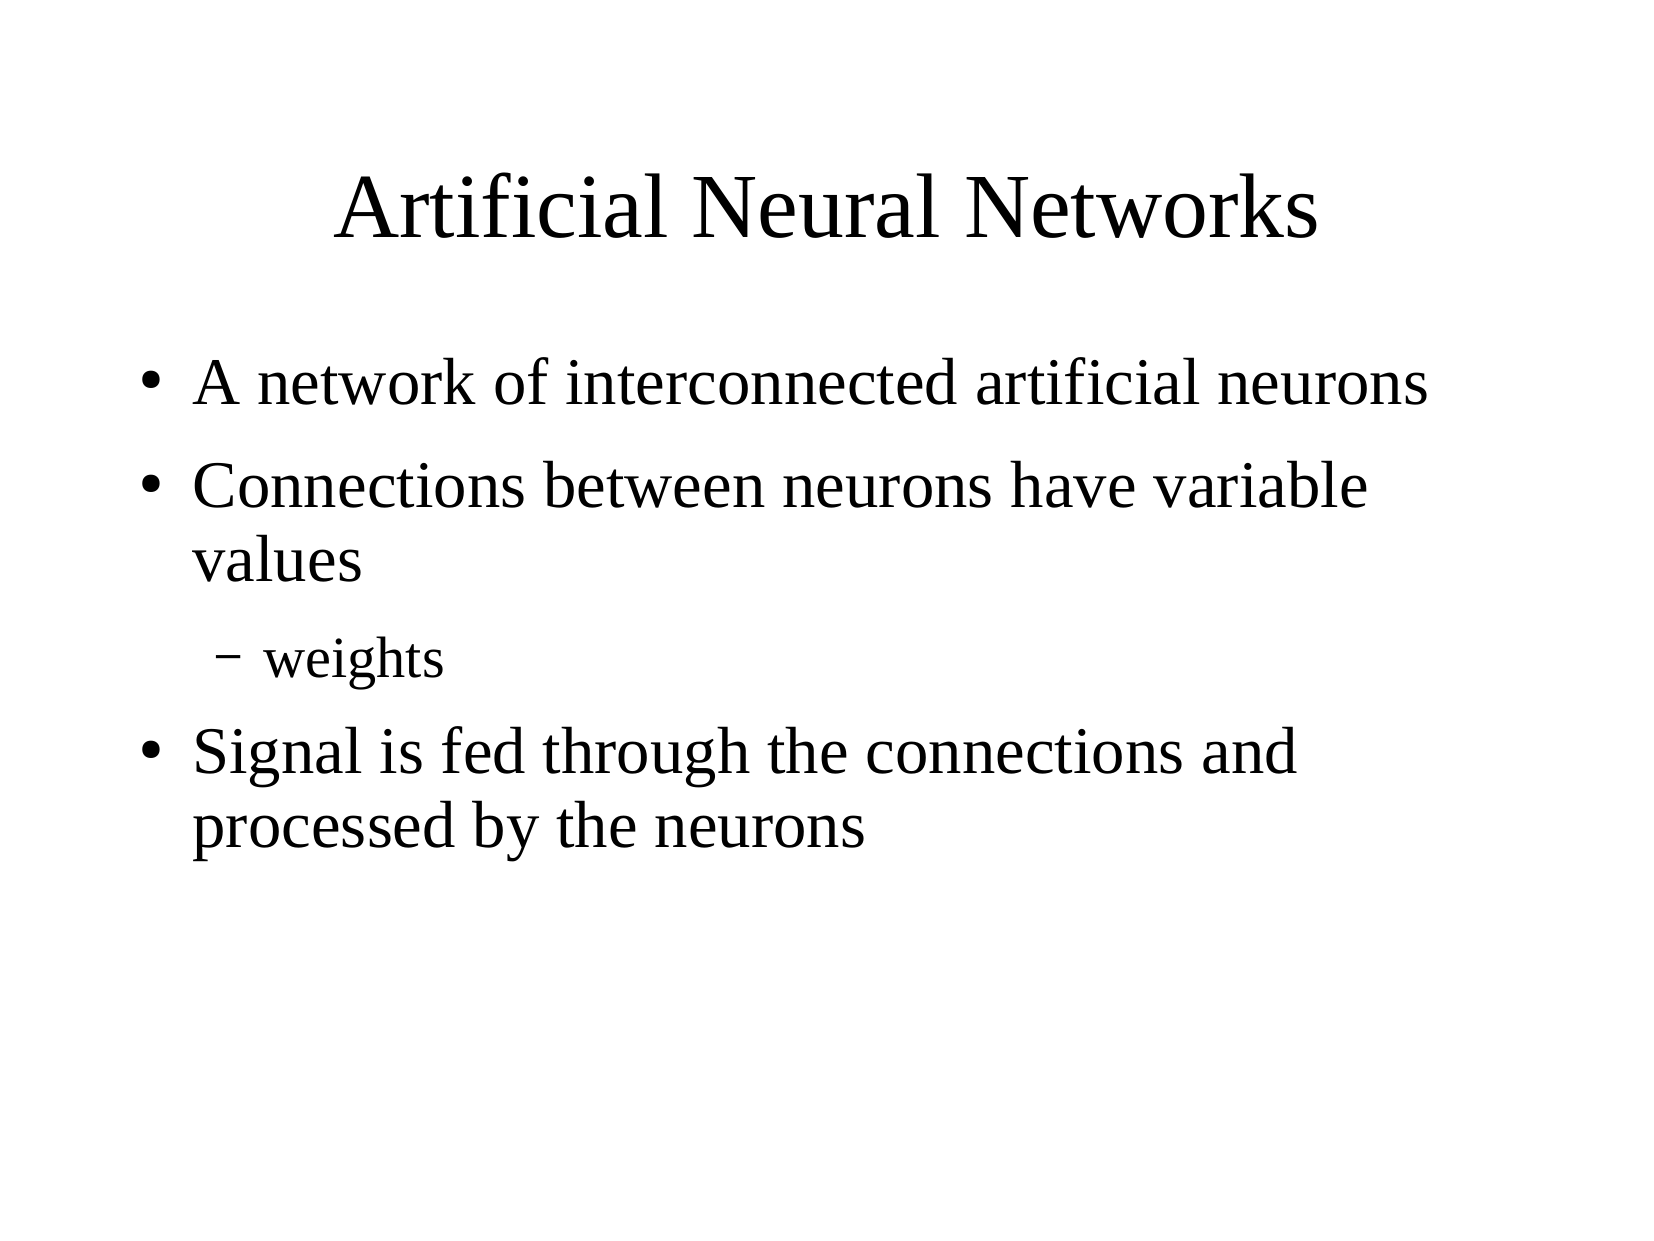

# Artificial Neural Networks
A network of interconnected artificial neurons
Connections between neurons have variable values
weights
Signal is fed through the connections and processed by the neurons